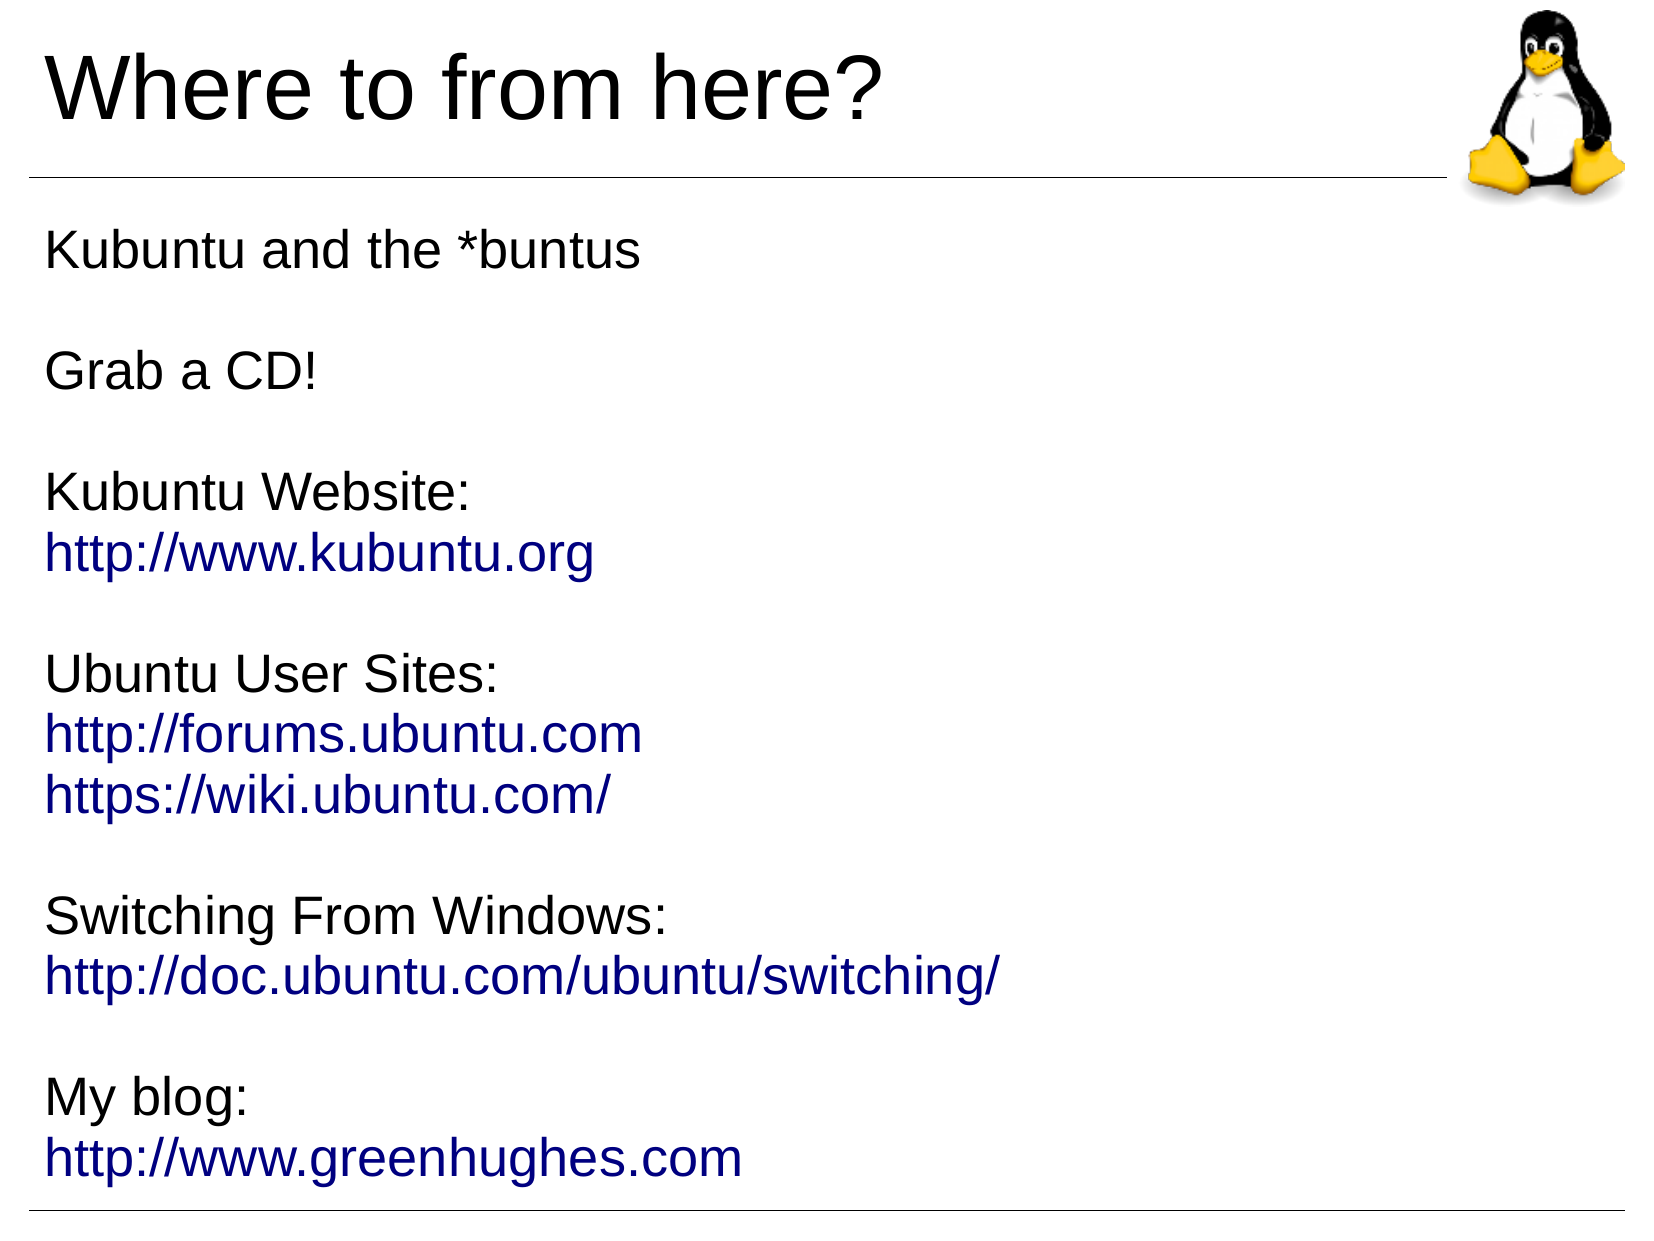

Where to from here?
Kubuntu and the *buntus
Grab a CD!
Kubuntu Website:
http://www.kubuntu.org
Ubuntu User Sites:
http://forums.ubuntu.com
https://wiki.ubuntu.com/
Switching From Windows:
http://doc.ubuntu.com/ubuntu/switching/
My blog:
http://www.greenhughes.com